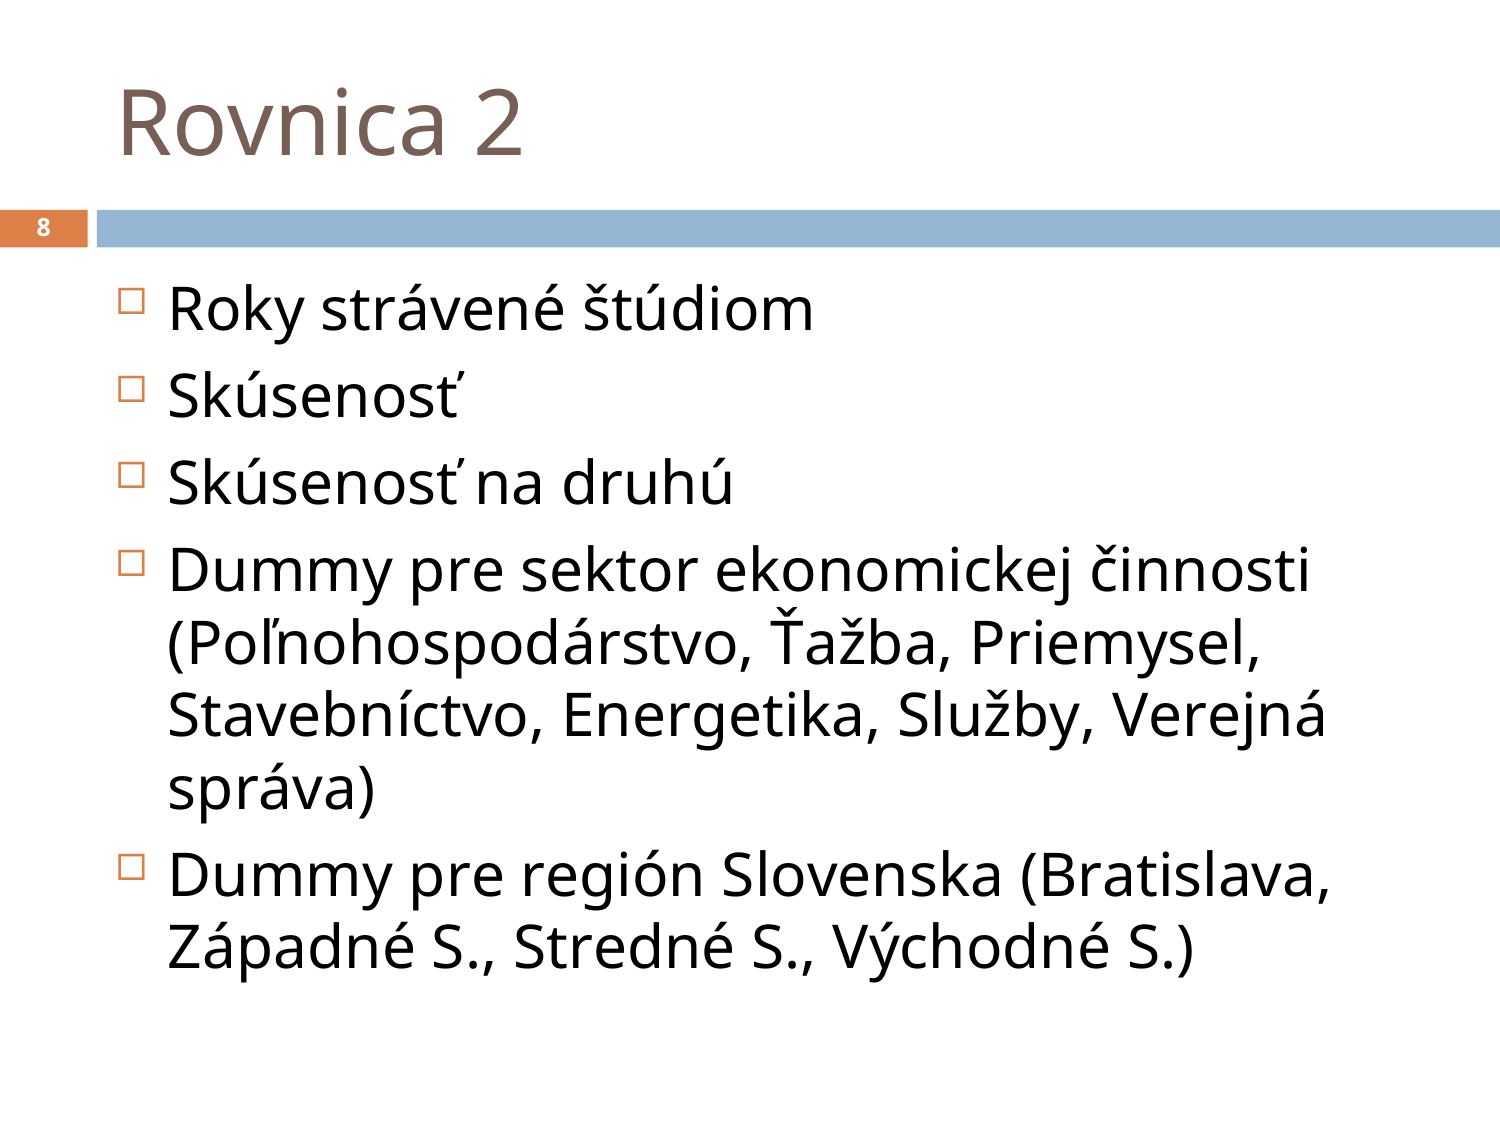

# Rovnica 2
Roky strávené štúdiom
Skúsenosť
Skúsenosť na druhú
Dummy pre sektor ekonomickej činnosti (Poľnohospodárstvo, Ťažba, Priemysel, Stavebníctvo, Energetika, Služby, Verejná správa)
Dummy pre región Slovenska (Bratislava, Západné S., Stredné S., Východné S.)